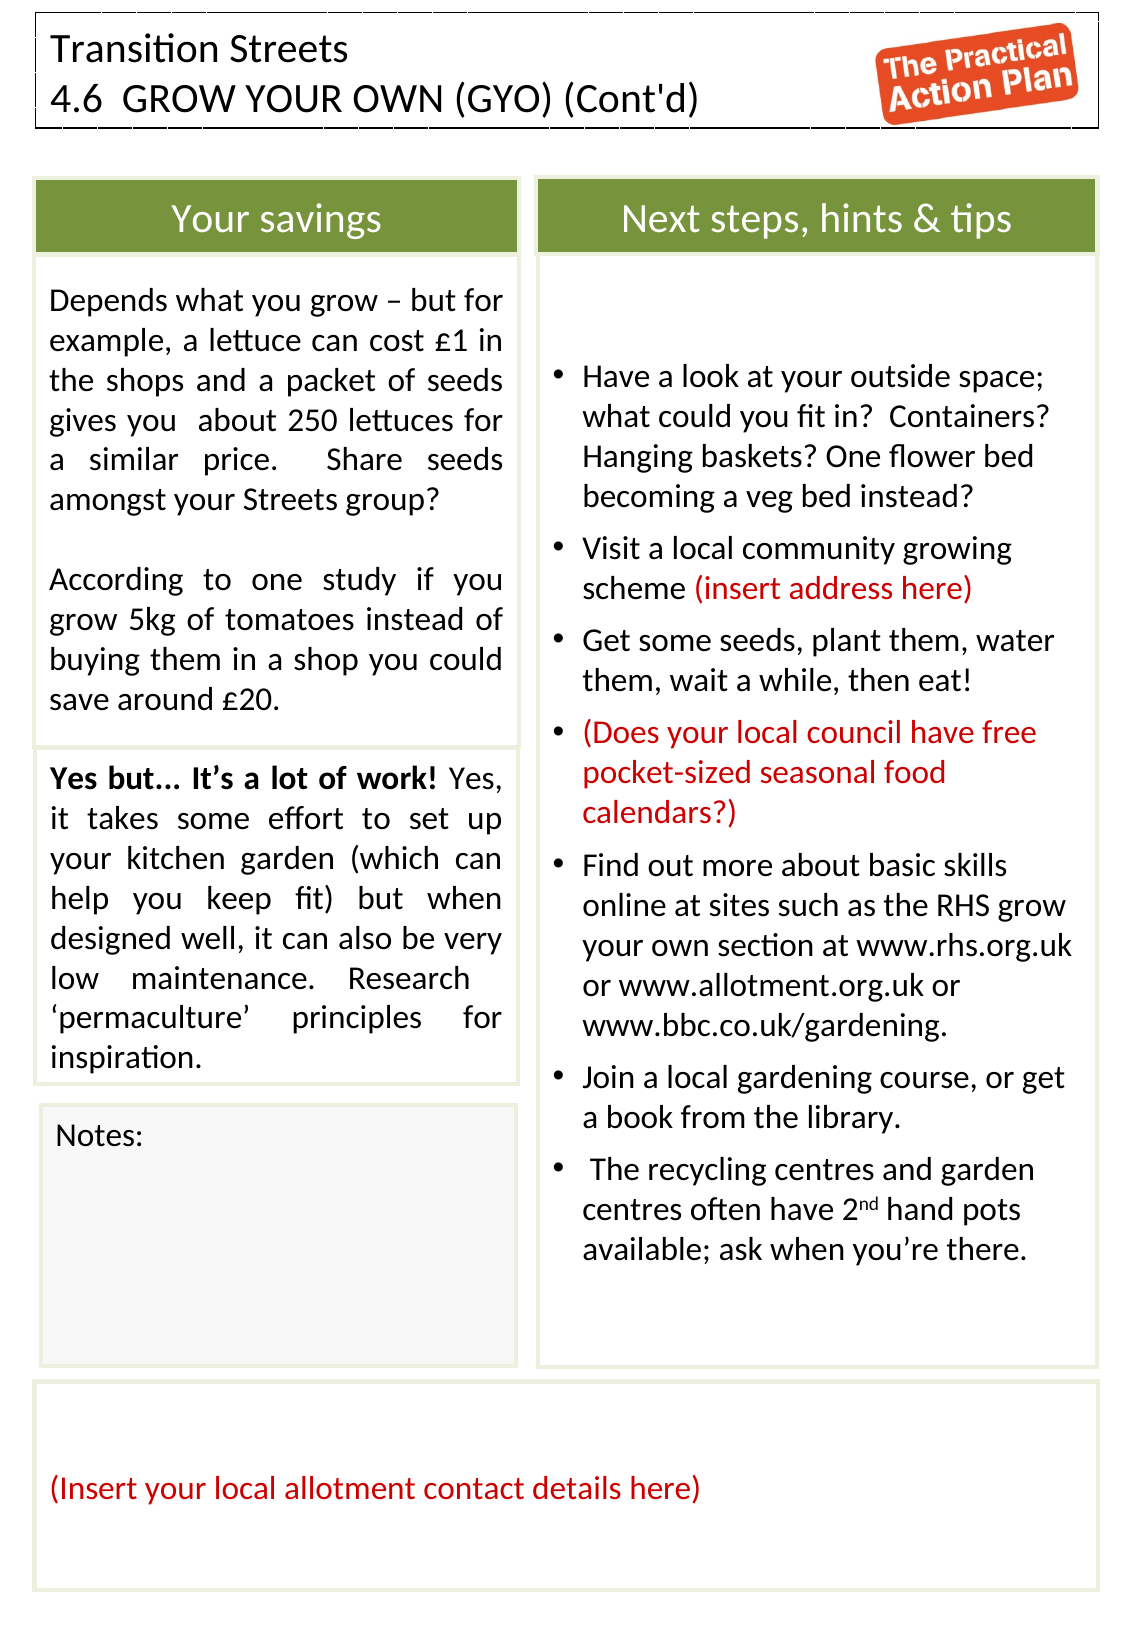

Transition Streets
4.6 GROW YOUR OWN (GYO) (Cont'd)
Next steps, hints & tips
Your savings
Depends what you grow – but for example, a lettuce can cost £1 in the shops and a packet of seeds gives you about 250 lettuces for a similar price. Share seeds amongst your Streets group?
According to one study if you grow 5kg of tomatoes instead of buying them in a shop you could save around £20.
Have a look at your outside space; what could you fit in? Containers? Hanging baskets? One flower bed becoming a veg bed instead?
Visit a local community growing scheme (insert address here)
Get some seeds, plant them, water them, wait a while, then eat!
(Does your local council have free pocket-sized seasonal food calendars?)
Find out more about basic skills online at sites such as the RHS grow your own section at www.rhs.org.uk or www.allotment.org.uk or www.bbc.co.uk/gardening.
Join a local gardening course, or get a book from the library.
 The recycling centres and garden centres often have 2nd hand pots available; ask when you’re there.
Yes but... It’s a lot of work! Yes, it takes some effort to set up your kitchen garden (which can help you keep fit) but when designed well, it can also be very low maintenance. Research ‘permaculture’ principles for inspiration.
Notes:
(Insert your local allotment contact details here)